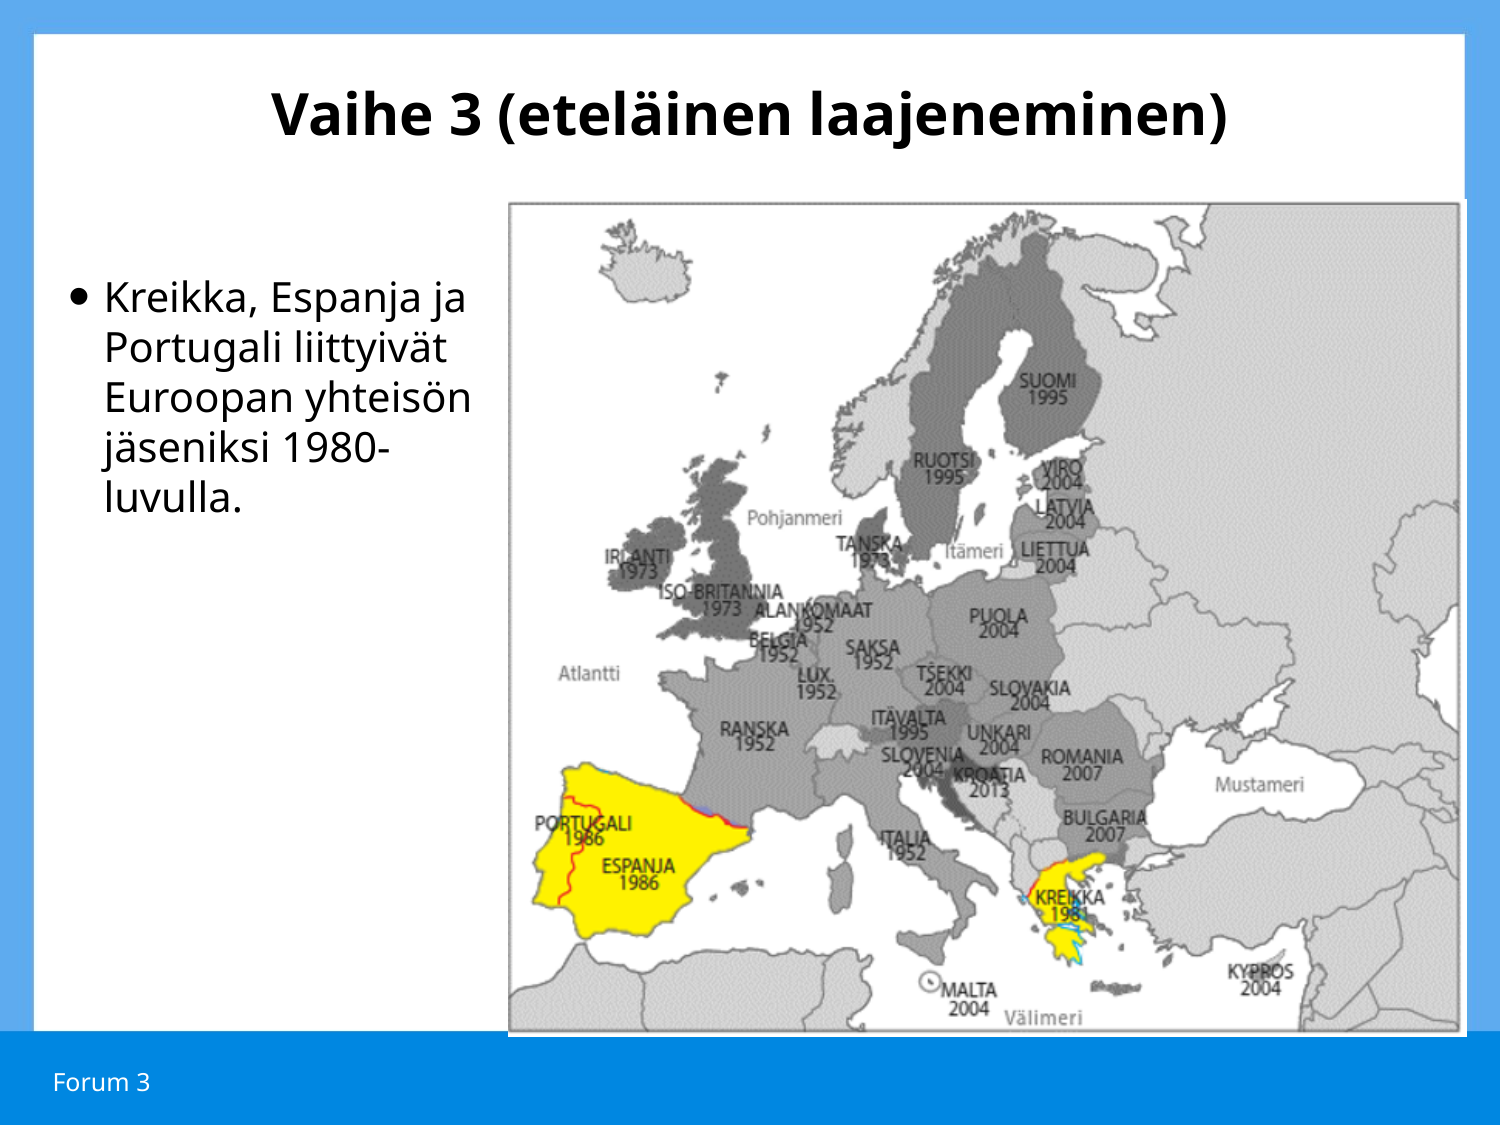

# Vaihe 3 (eteläinen laajeneminen)
Kreikka, Espanja ja Portugali liittyivät Euroopan yhteisön jäseniksi 1980-luvulla.